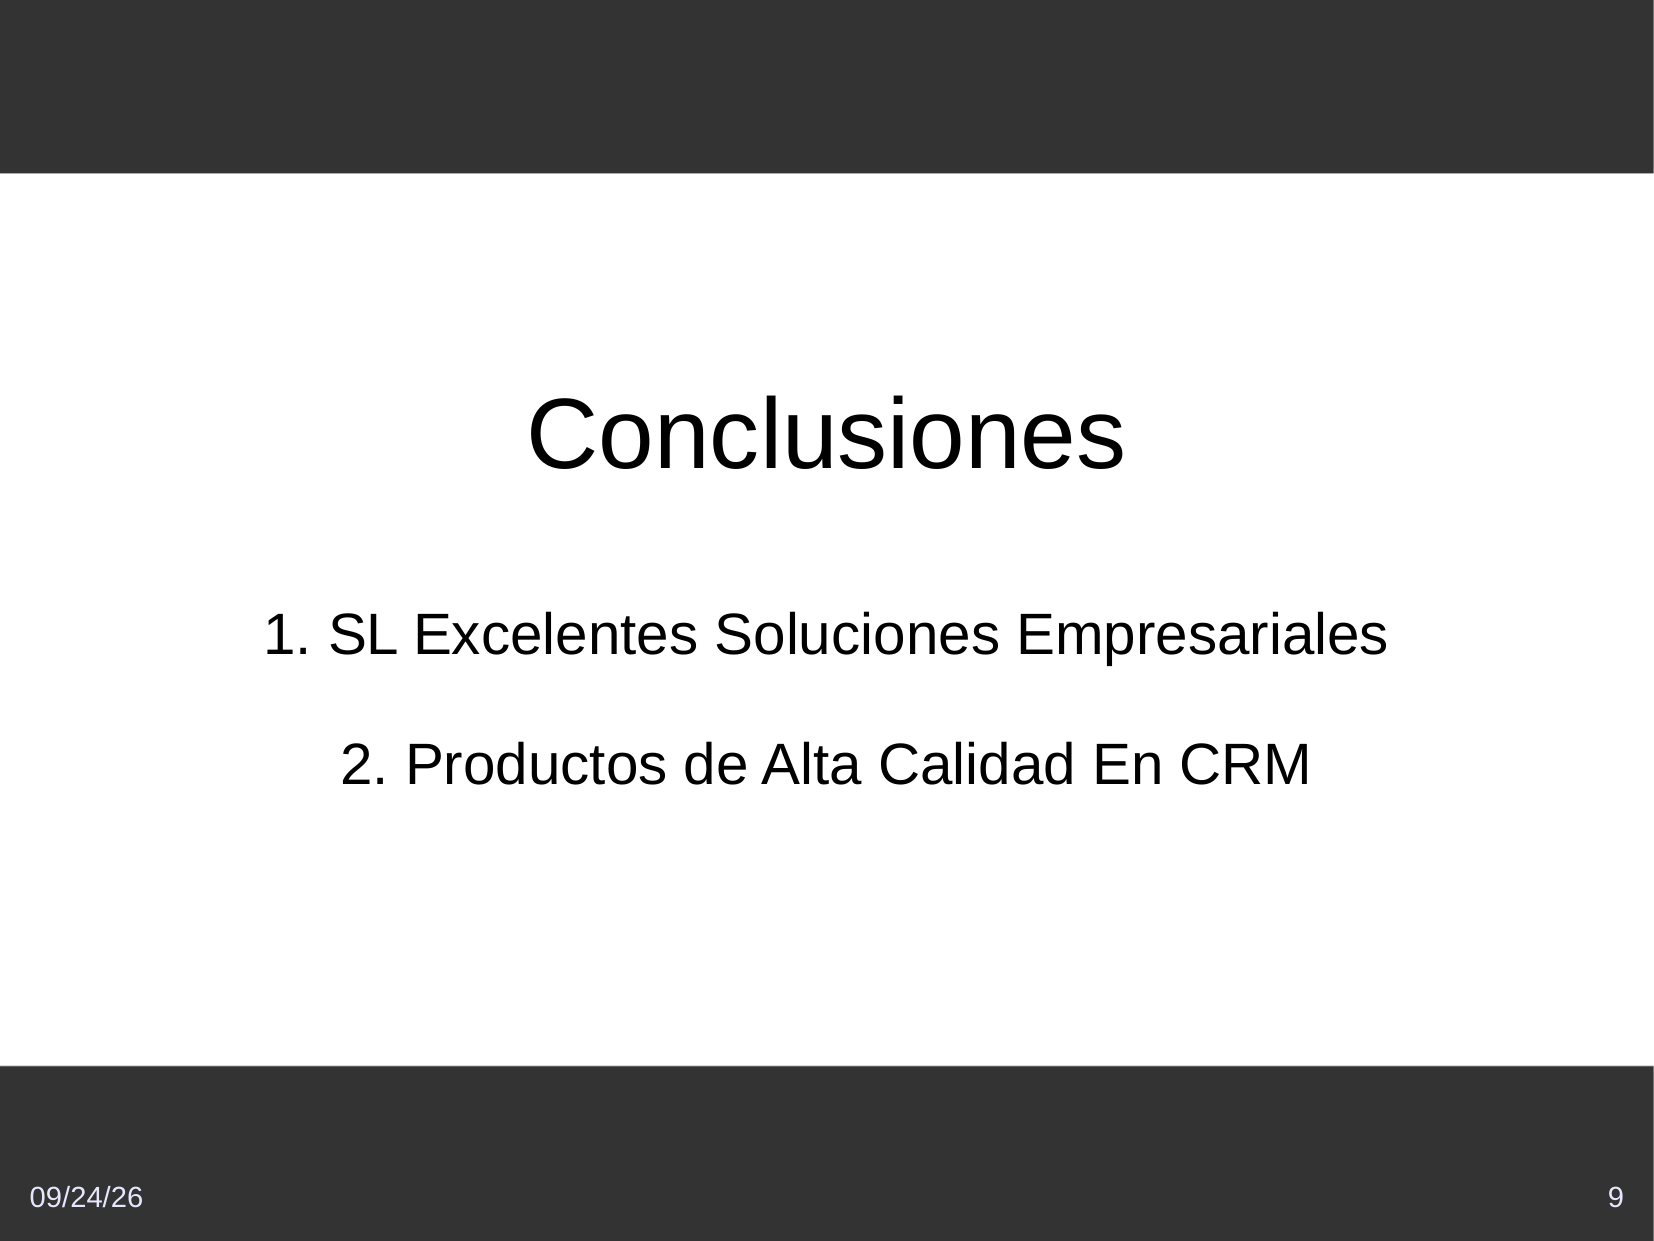

# Conclusiones 1. SL Excelentes Soluciones Empresariales 2. Productos de Alta Calidad En CRM
9